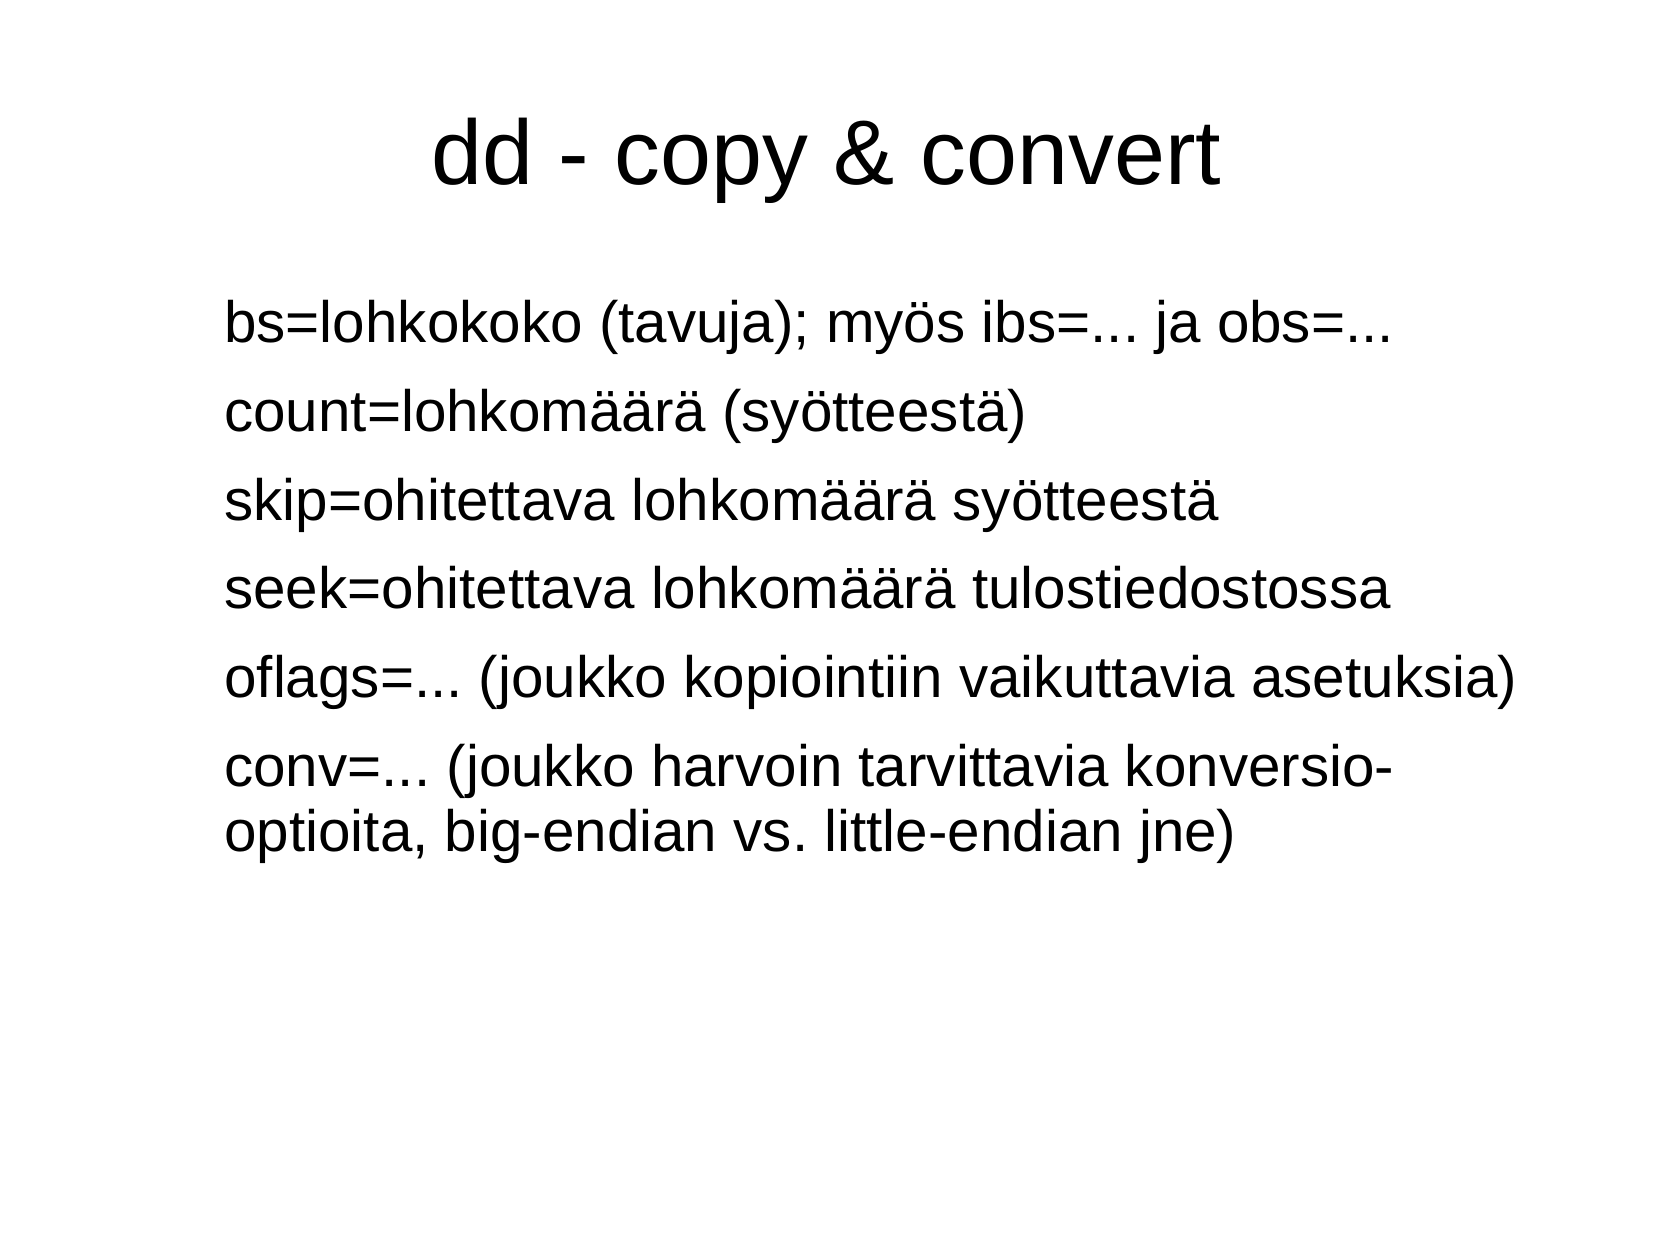

# dd - copy & convert
bs=lohkokoko (tavuja); myös ibs=... ja obs=...
count=lohkomäärä (syötteestä)
skip=ohitettava lohkomäärä syötteestä
seek=ohitettava lohkomäärä tulostiedostossa
oflags=... (joukko kopiointiin vaikuttavia asetuksia)
conv=... (joukko harvoin tarvittavia konversio-optioita, big-endian vs. little-endian jne)